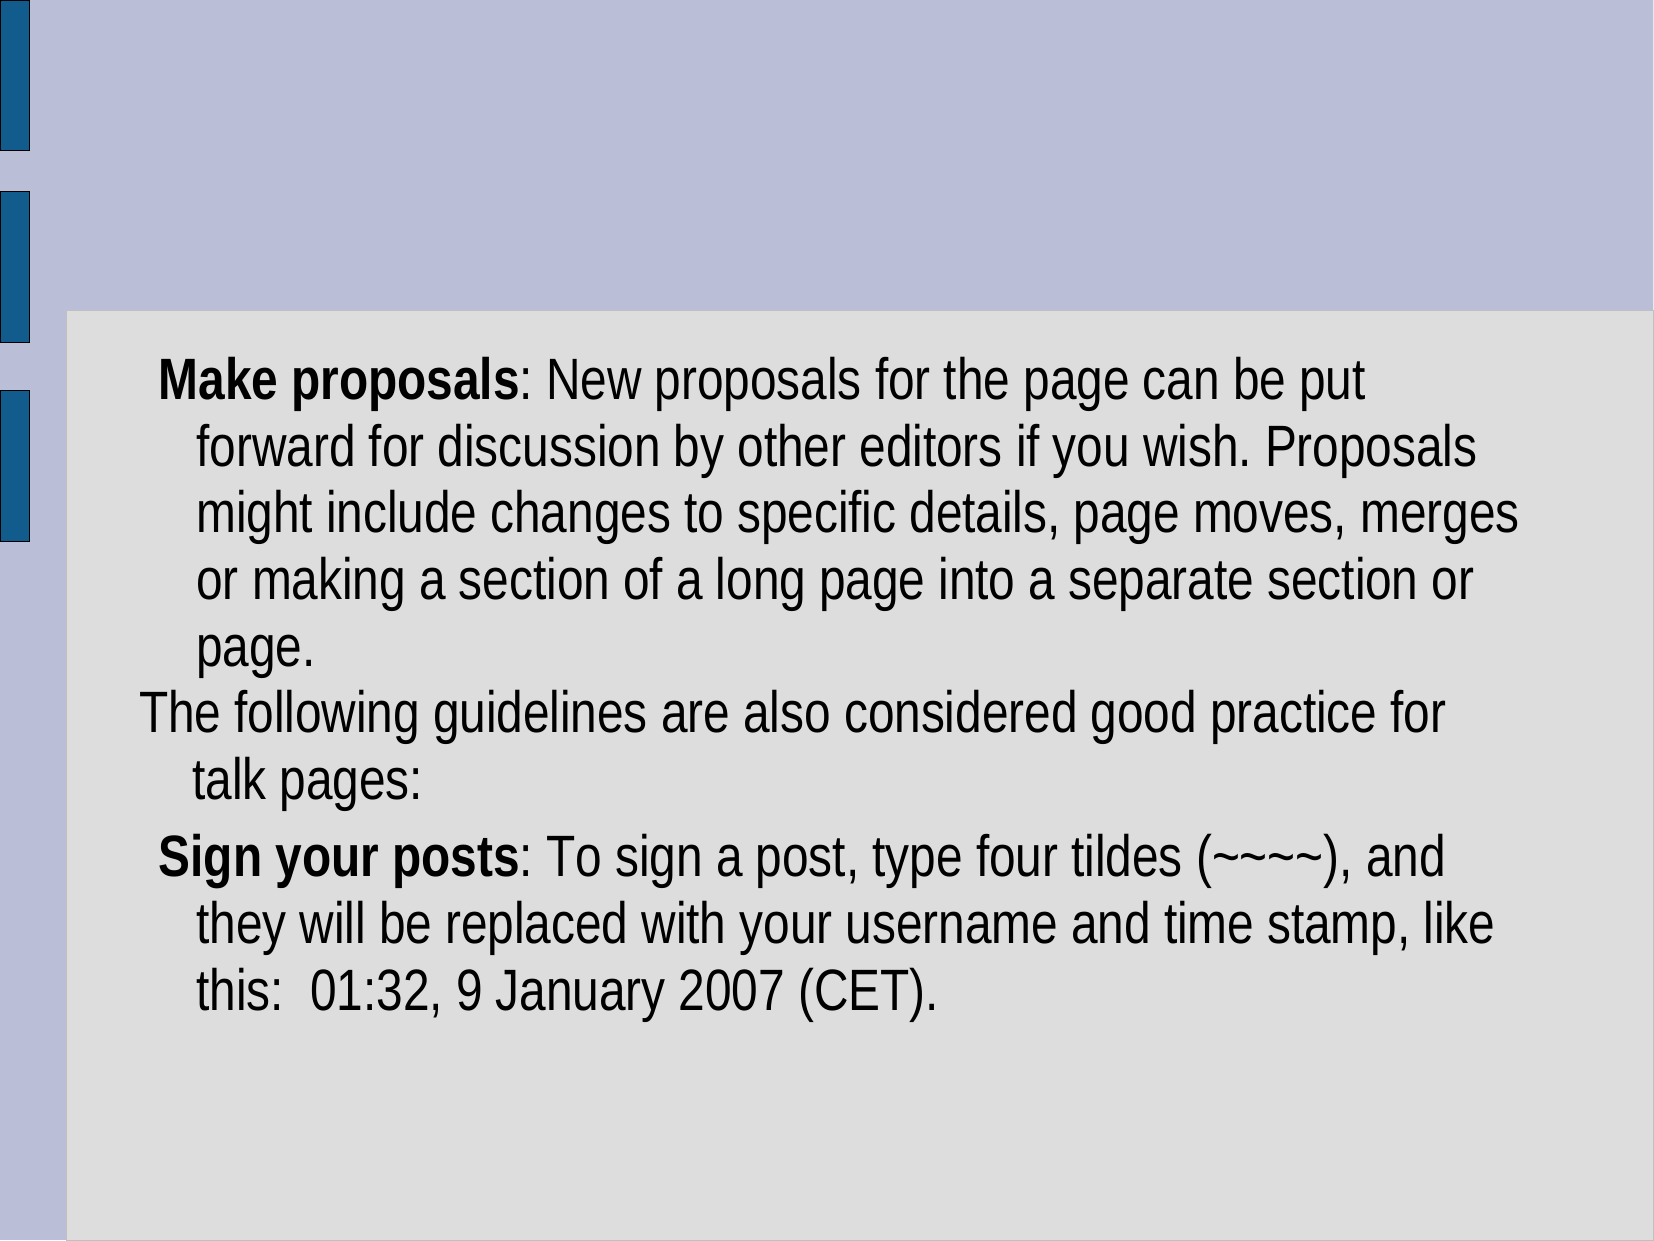

# Make proposals: New proposals for the page can be put forward for discussion by other editors if you wish. Proposals might include changes to specific details, page moves, merges or making a section of a long page into a separate section or page.
The following guidelines are also considered good practice for talk pages:
Sign your posts: To sign a post, type four tildes (~~~~), and they will be replaced with your username and time stamp, like this: 01:32, 9 January 2007 (CET).